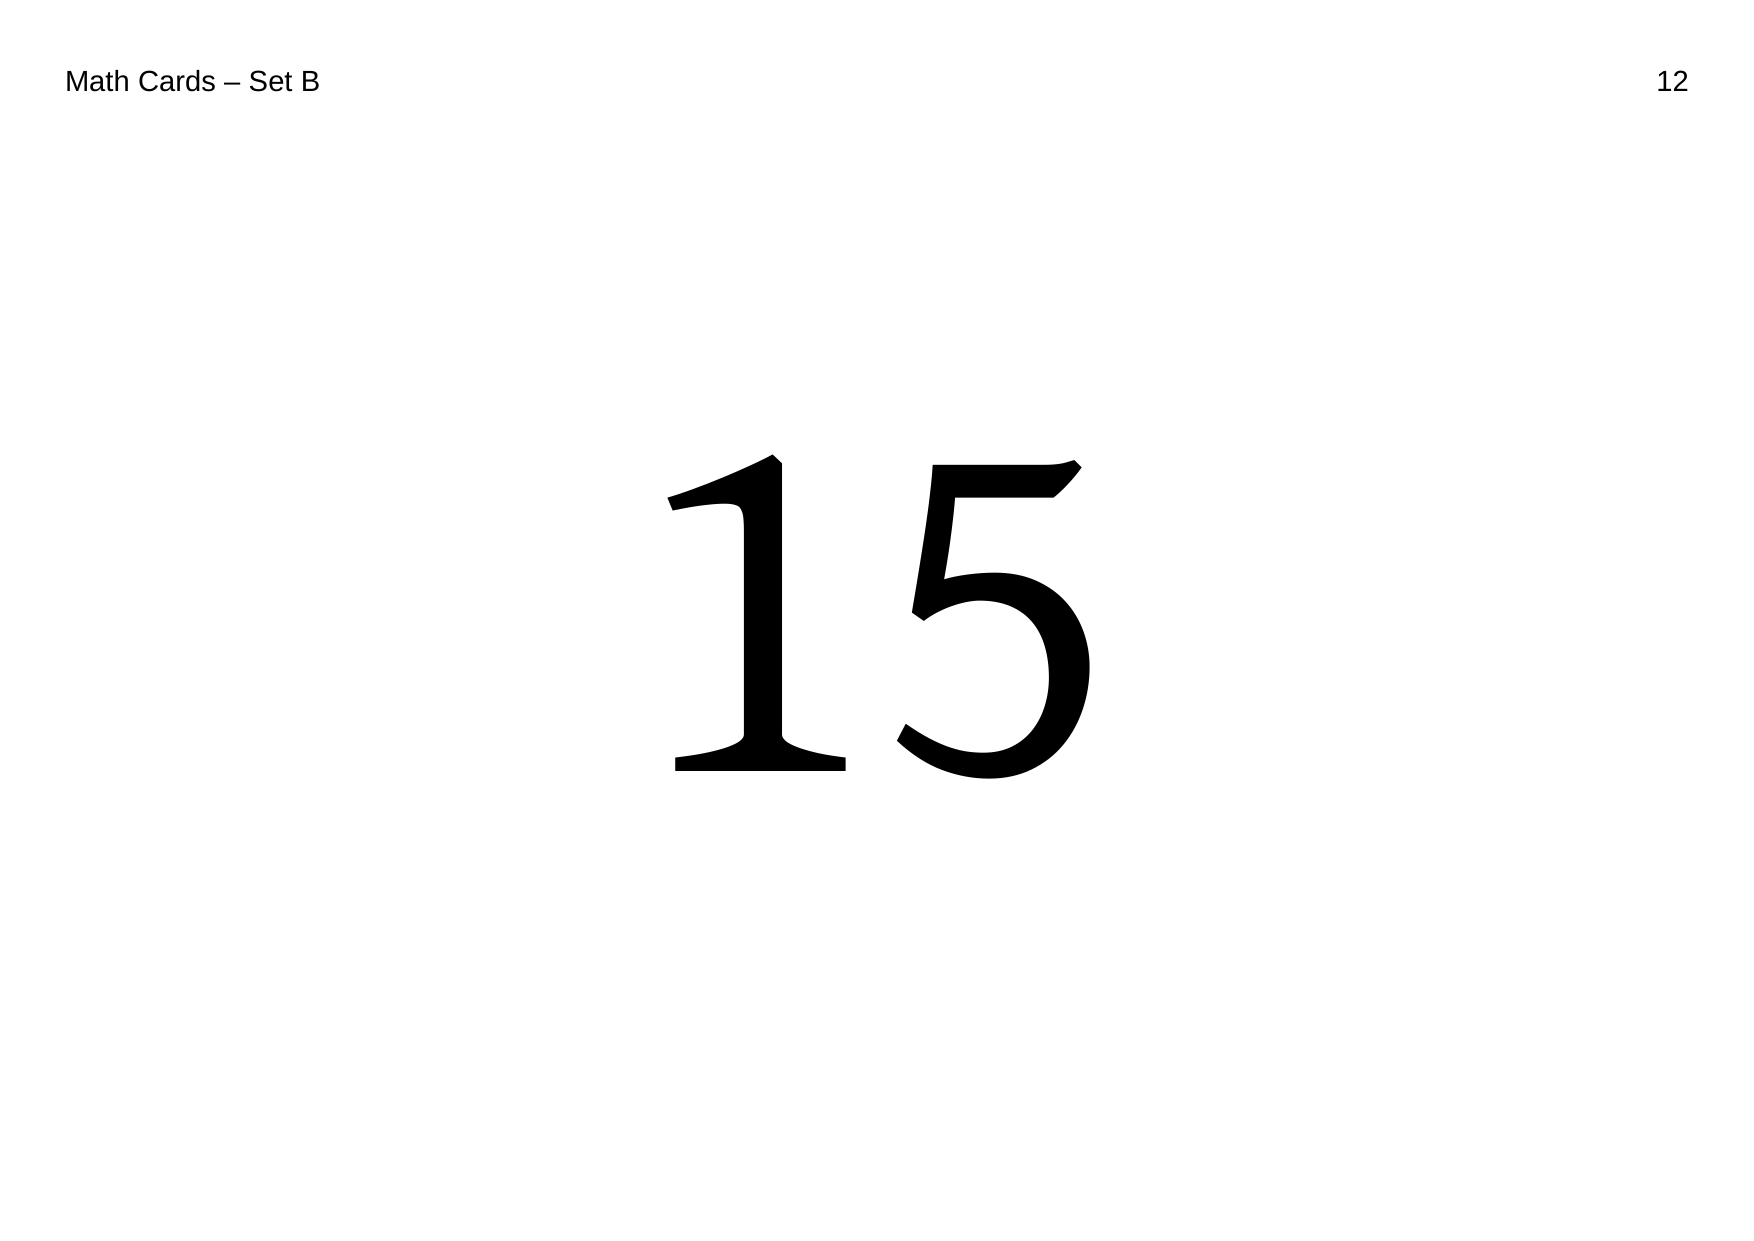

Math Cards – Set B
12
15